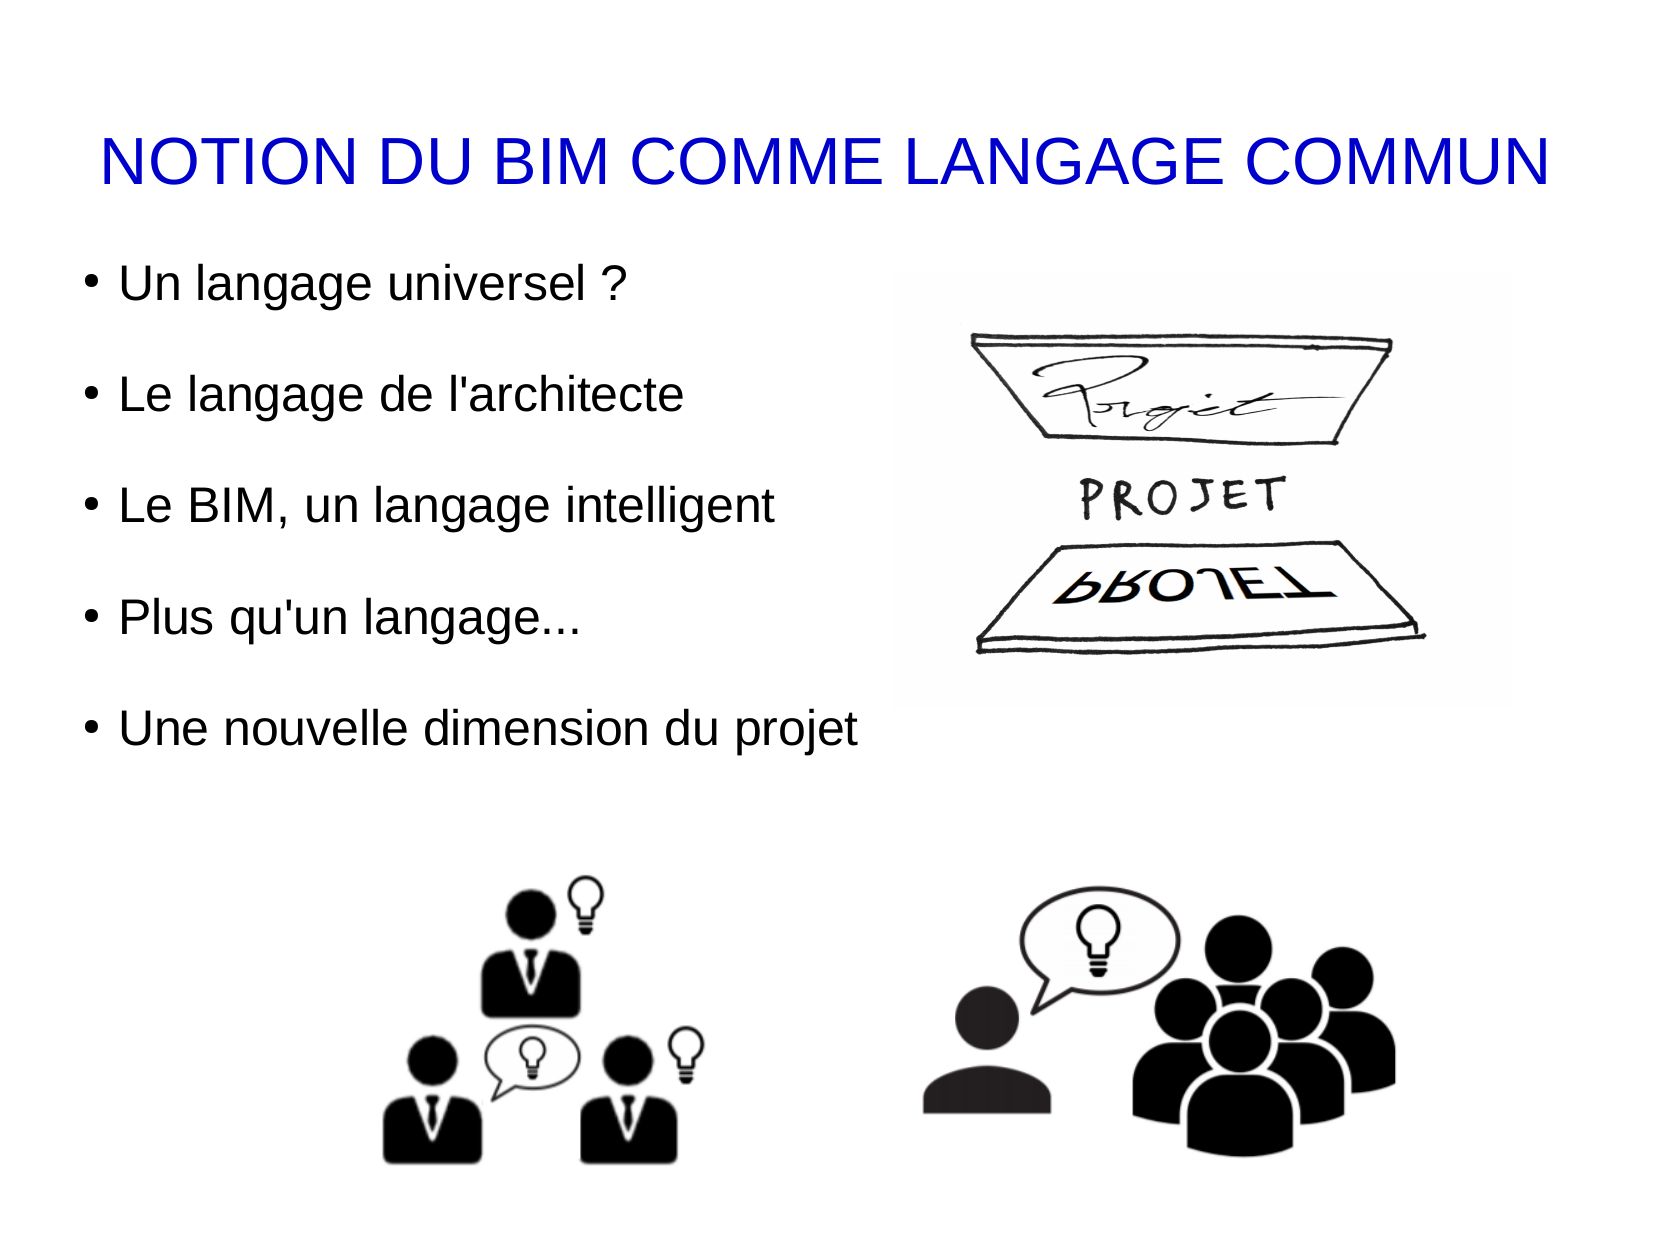

# NOTION DU BIM COMME LANGAGE COMMUN
Un langage universel ?
Le langage de l'architecte
Le BIM, un langage intelligent
Plus qu'un langage...
Une nouvelle dimension du projet